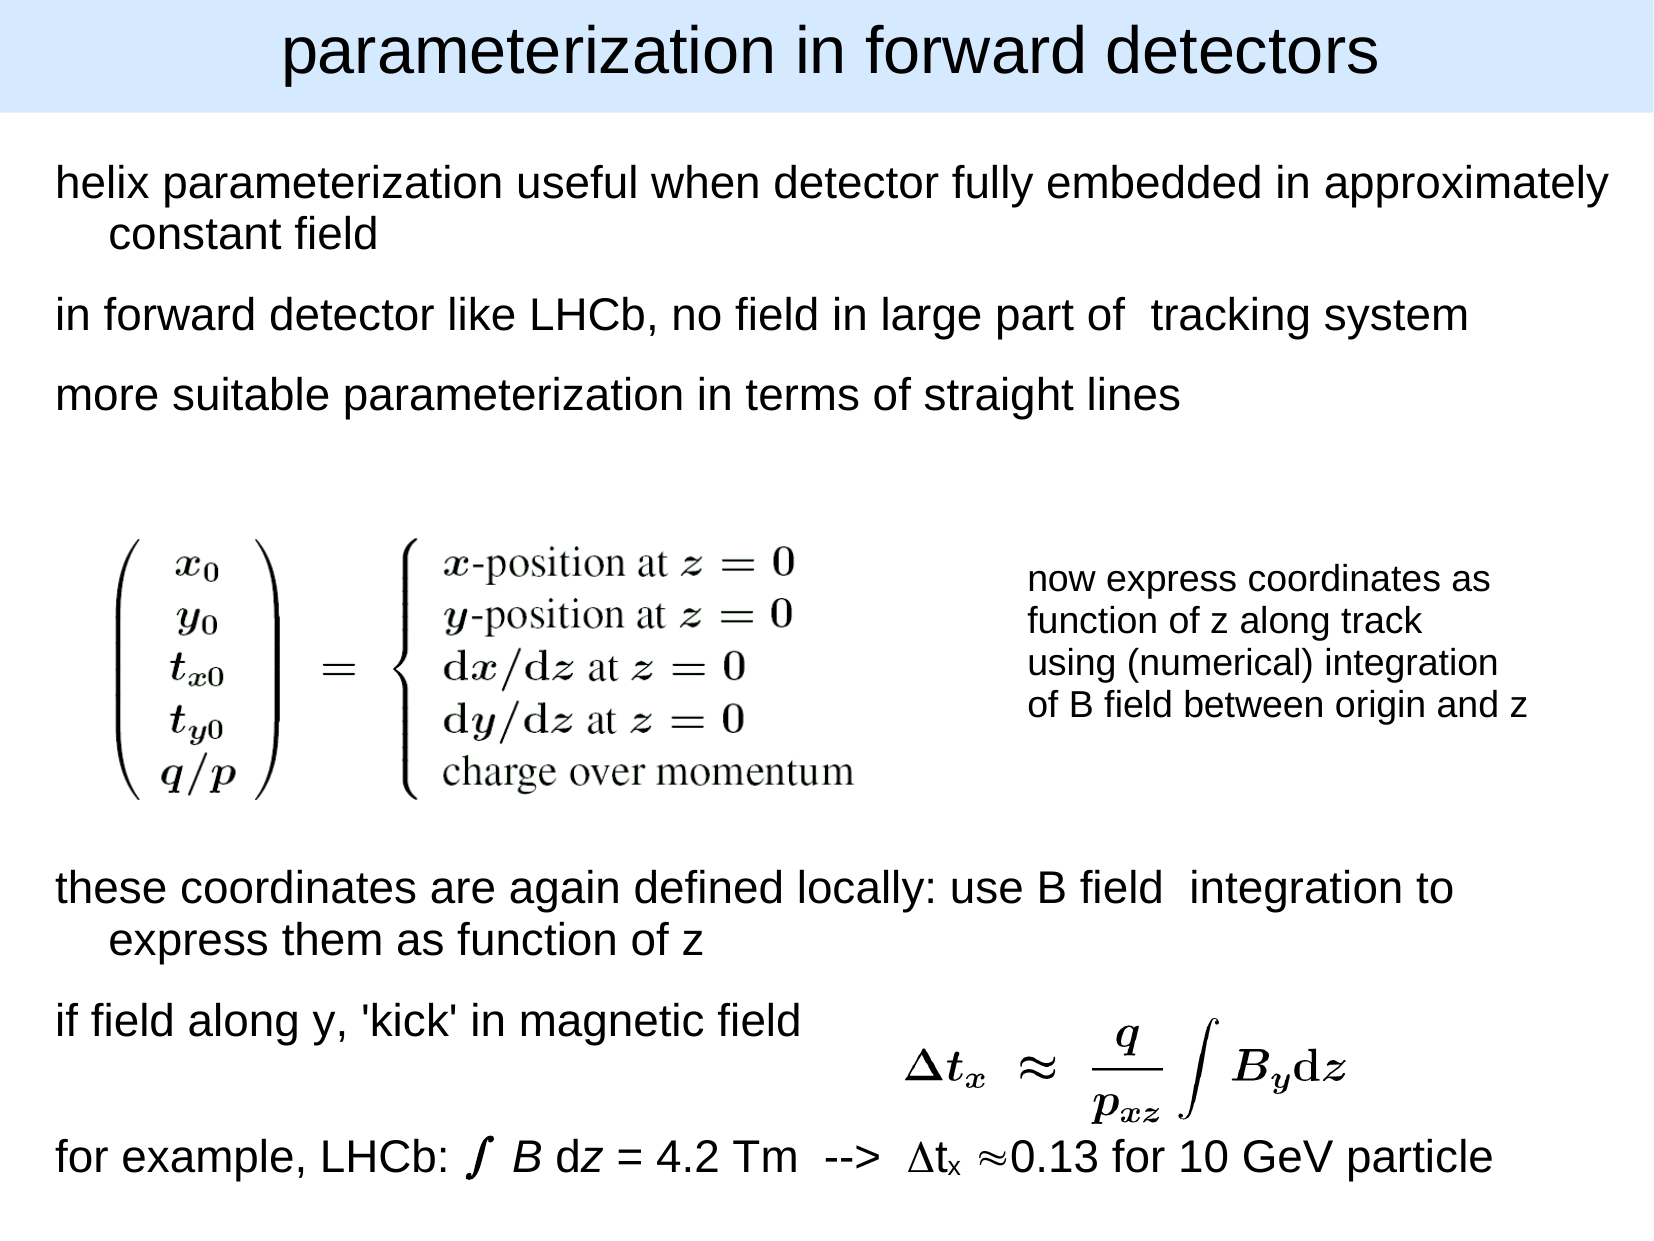

# parameterization in forward detectors
helix parameterization useful when detector fully embedded in approximately constant field
in forward detector like LHCb, no field in large part of tracking system
more suitable parameterization in terms of straight lines
now express coordinates as
function of z along track
using (numerical) integration
of B field between origin and z
these coordinates are again defined locally: use B field integration to express them as function of z
if field along y, 'kick' in magnetic field
for example, LHCb:  B dz = 4.2 Tm --> tx 0.13 for 10 GeV particle